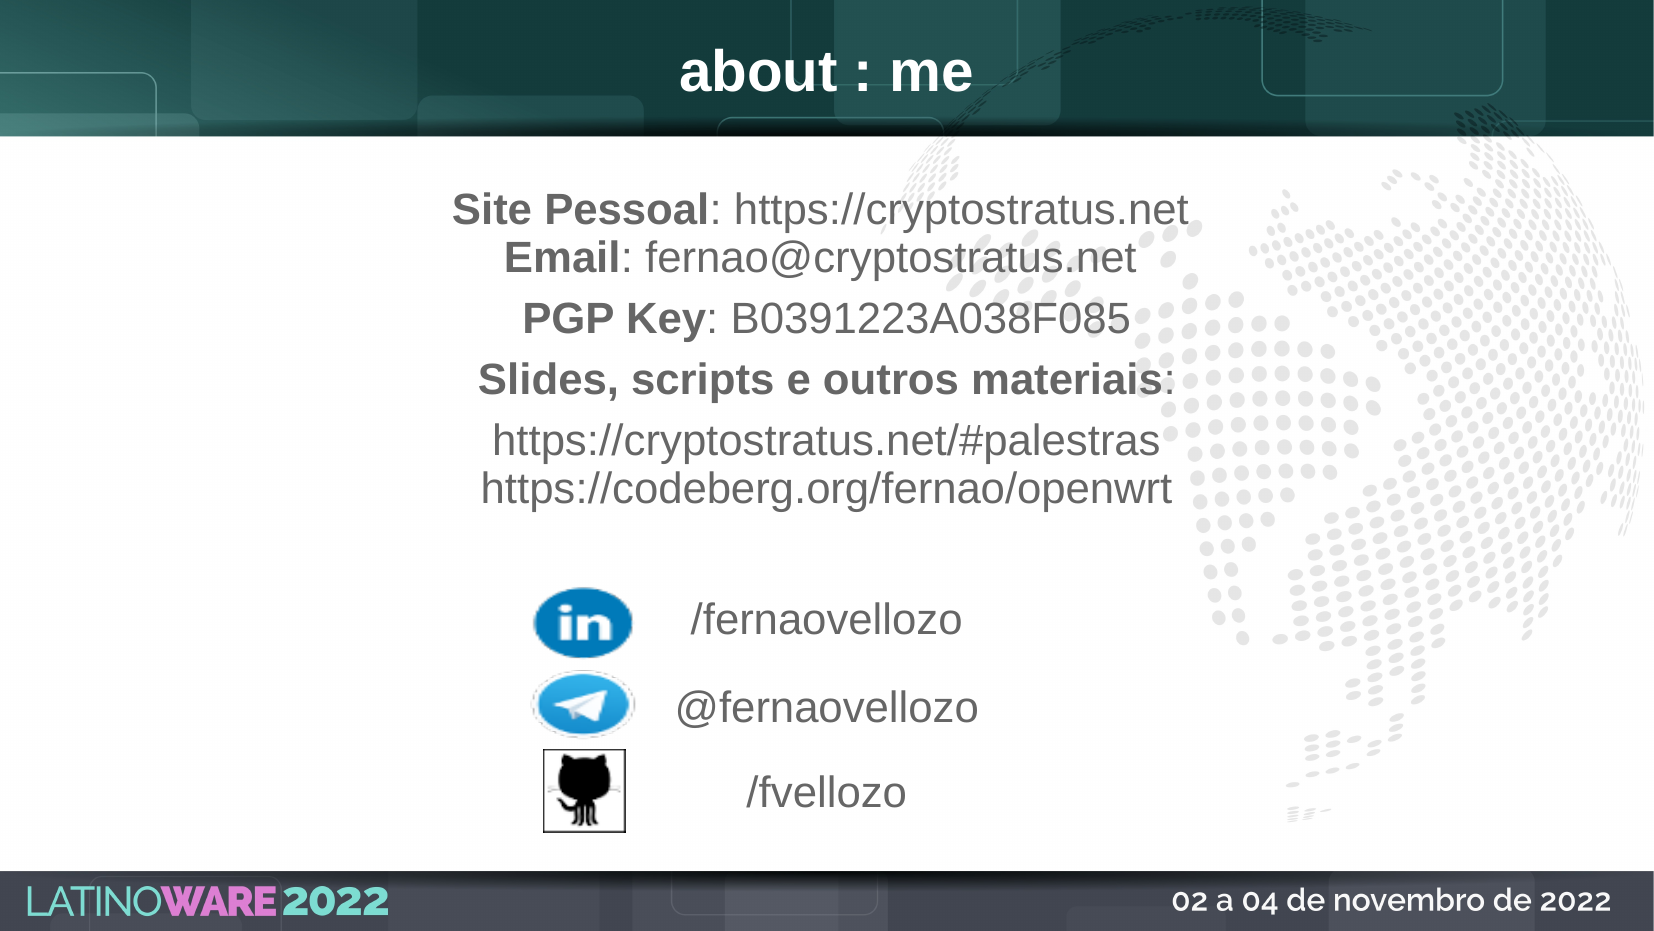

about : me
Site Pessoal: https://cryptostratus.net
Email: fernao@cryptostratus.net
PGP Key: B0391223A038F085
Slides, scripts e outros materiais:
https://cryptostratus.net/#palestras
https://codeberg.org/fernao/openwrt
/fernaovellozo
@fernaovellozo
/fvellozo